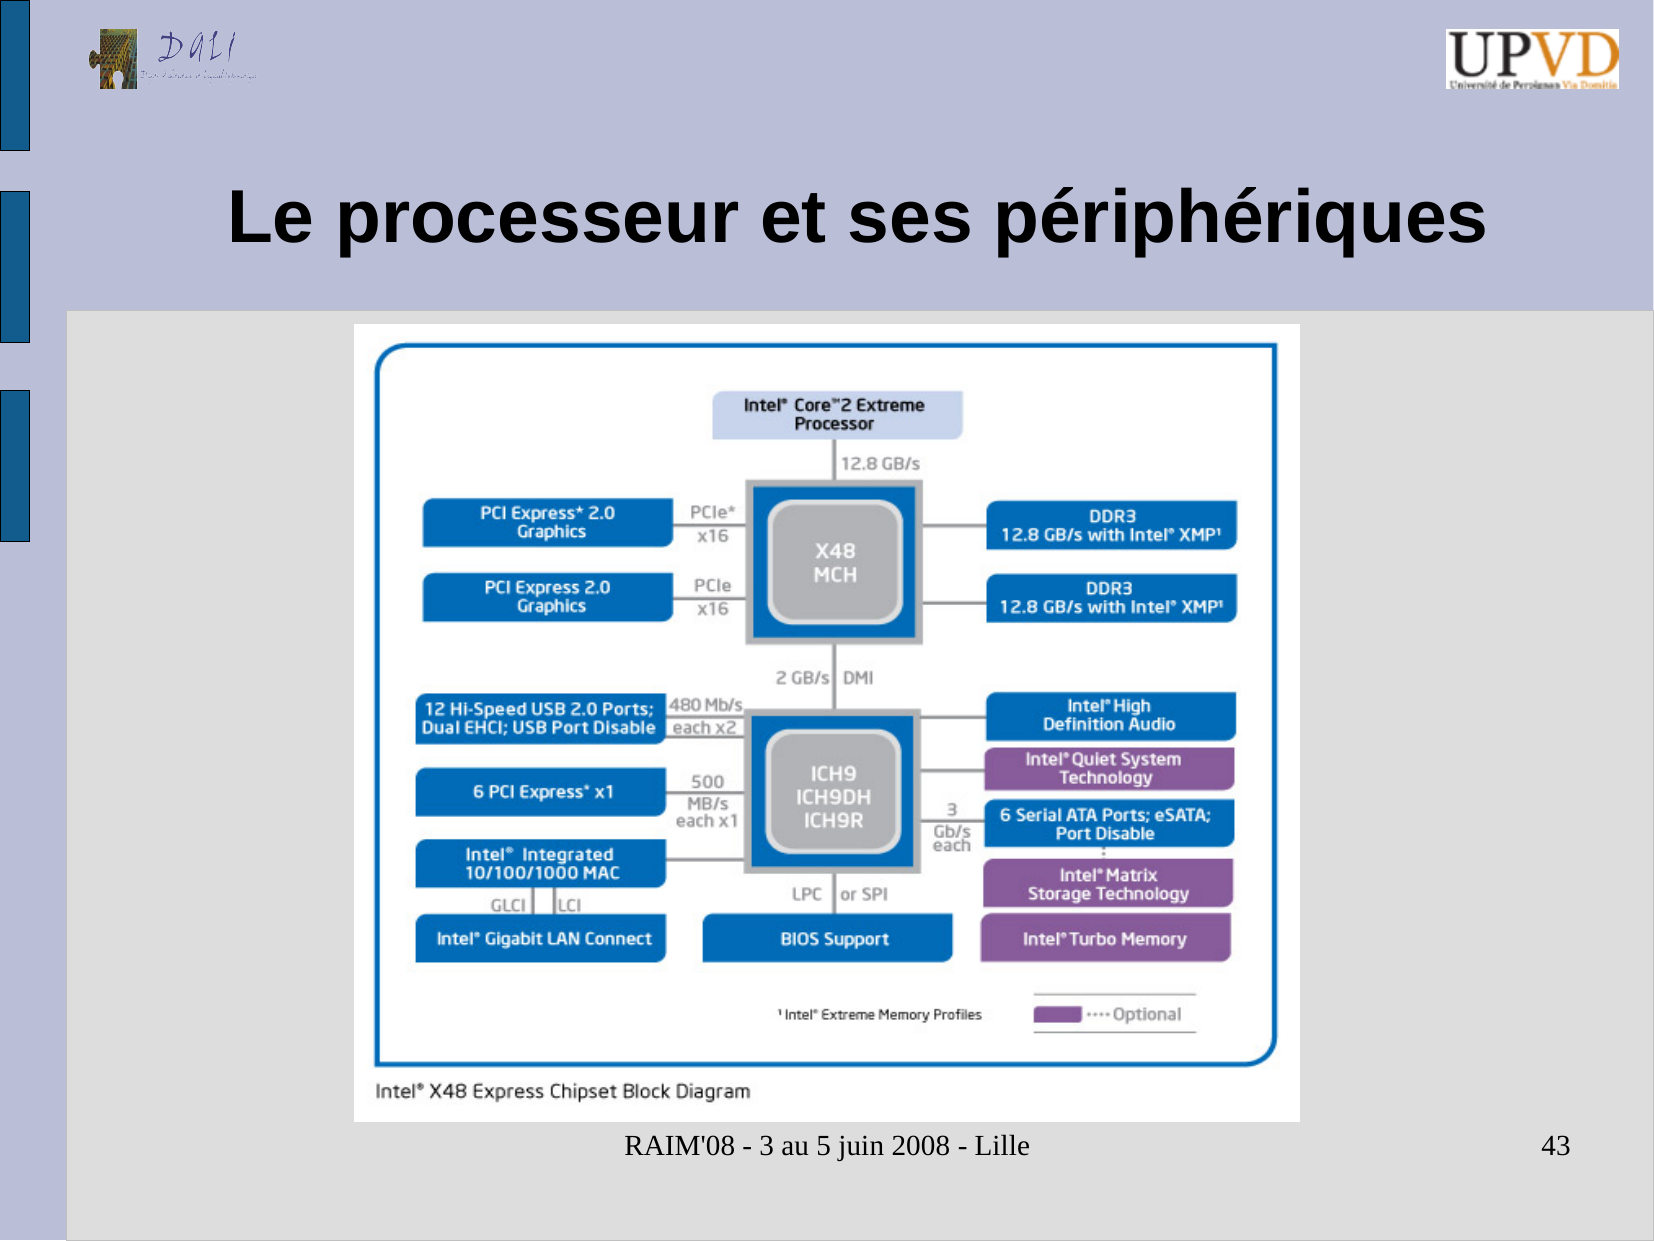

Le processeur et ses périphériques
RAIM'08 - 3 au 5 juin 2008 - Lille
43